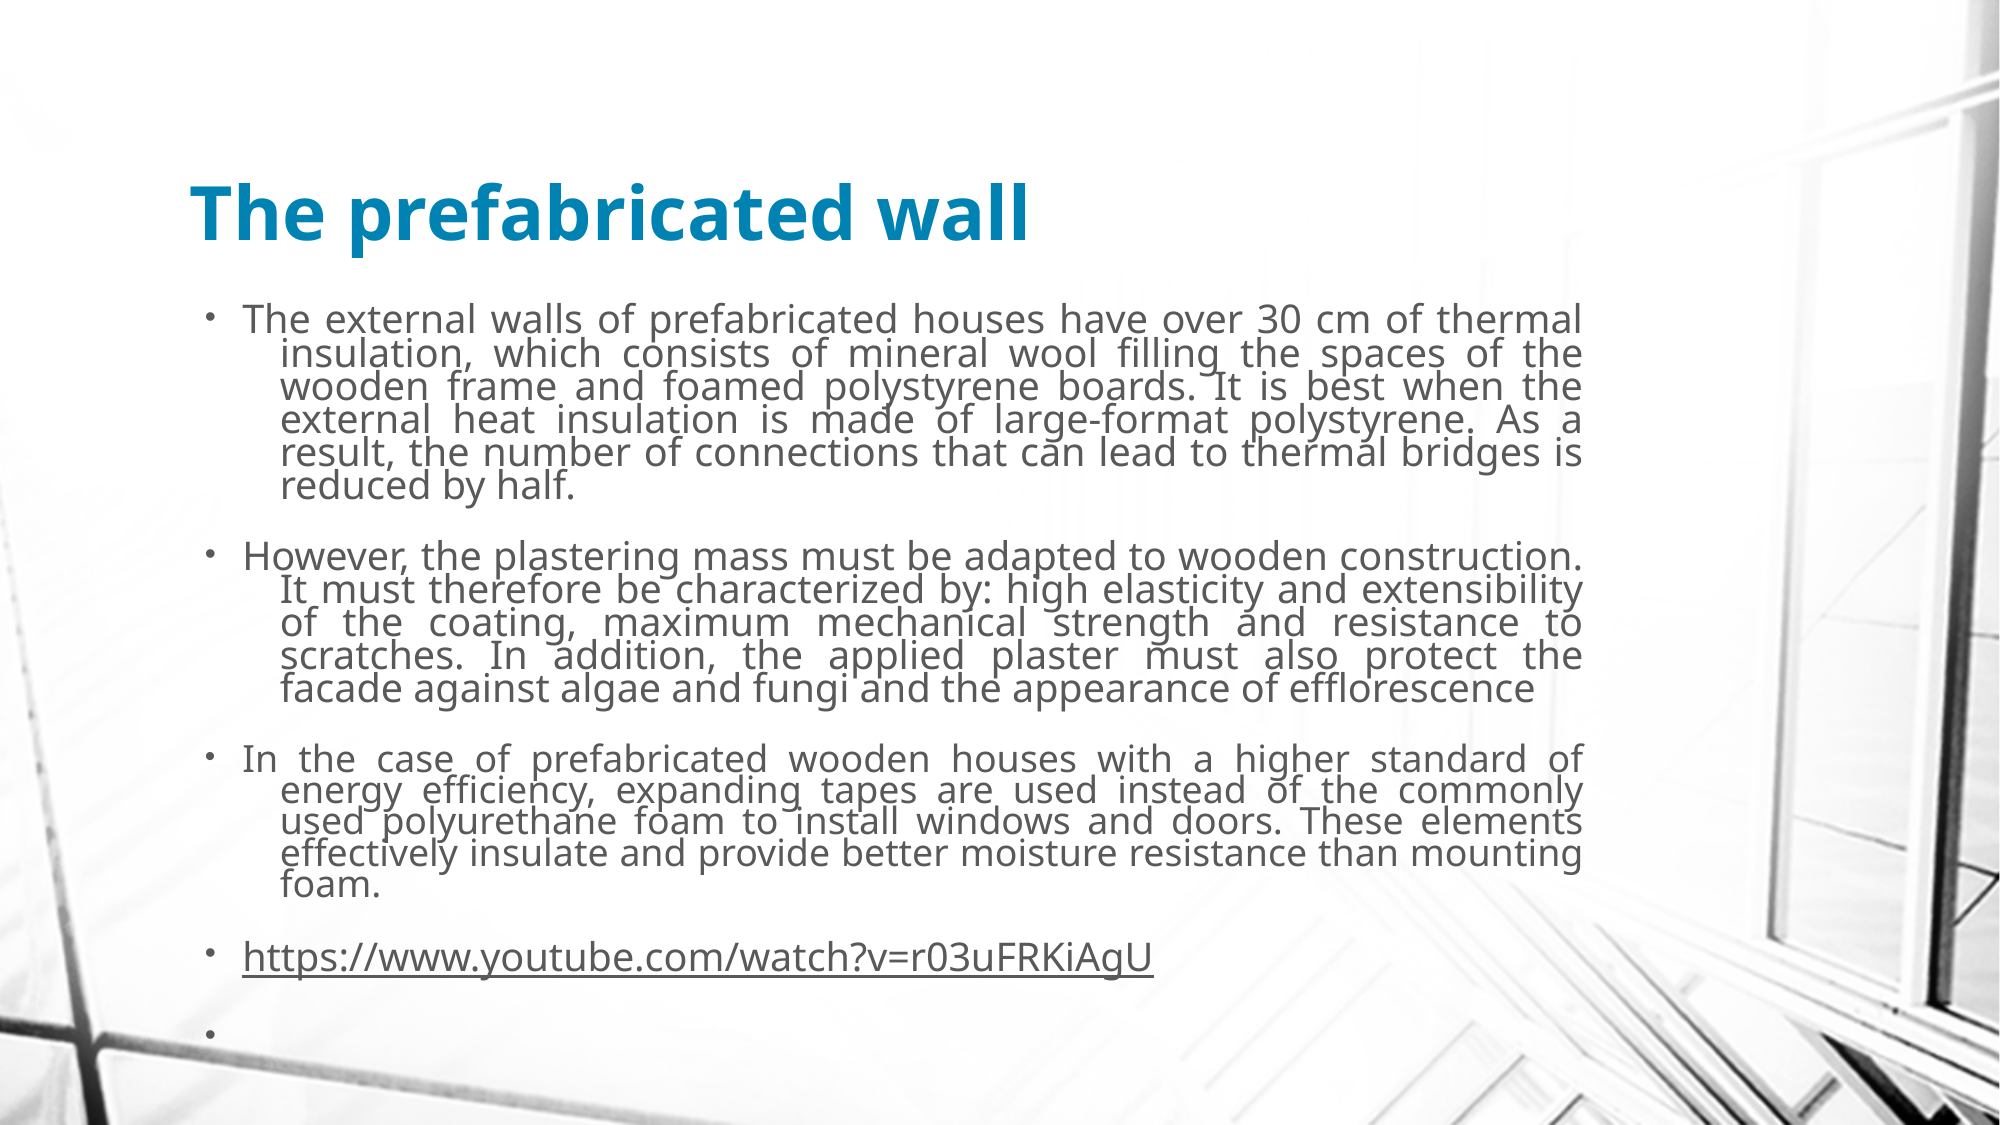

# The prefabricated wall
The external walls of prefabricated houses have over 30 cm of thermal insulation, which consists of mineral wool filling the spaces of the wooden frame and foamed polystyrene boards. It is best when the external heat insulation is made of large-format polystyrene. As a result, the number of connections that can lead to thermal bridges is reduced by half.
However, the plastering mass must be adapted to wooden construction. It must therefore be characterized by: high elasticity and extensibility of the coating, maximum mechanical strength and resistance to scratches. In addition, the applied plaster must also protect the facade against algae and fungi and the appearance of efflorescence
In the case of prefabricated wooden houses with a higher standard of energy efficiency, expanding tapes are used instead of the commonly used polyurethane foam to install windows and doors. These elements effectively insulate and provide better moisture resistance than mounting foam.
https://www.youtube.com/watch?v=r03uFRKiAgU